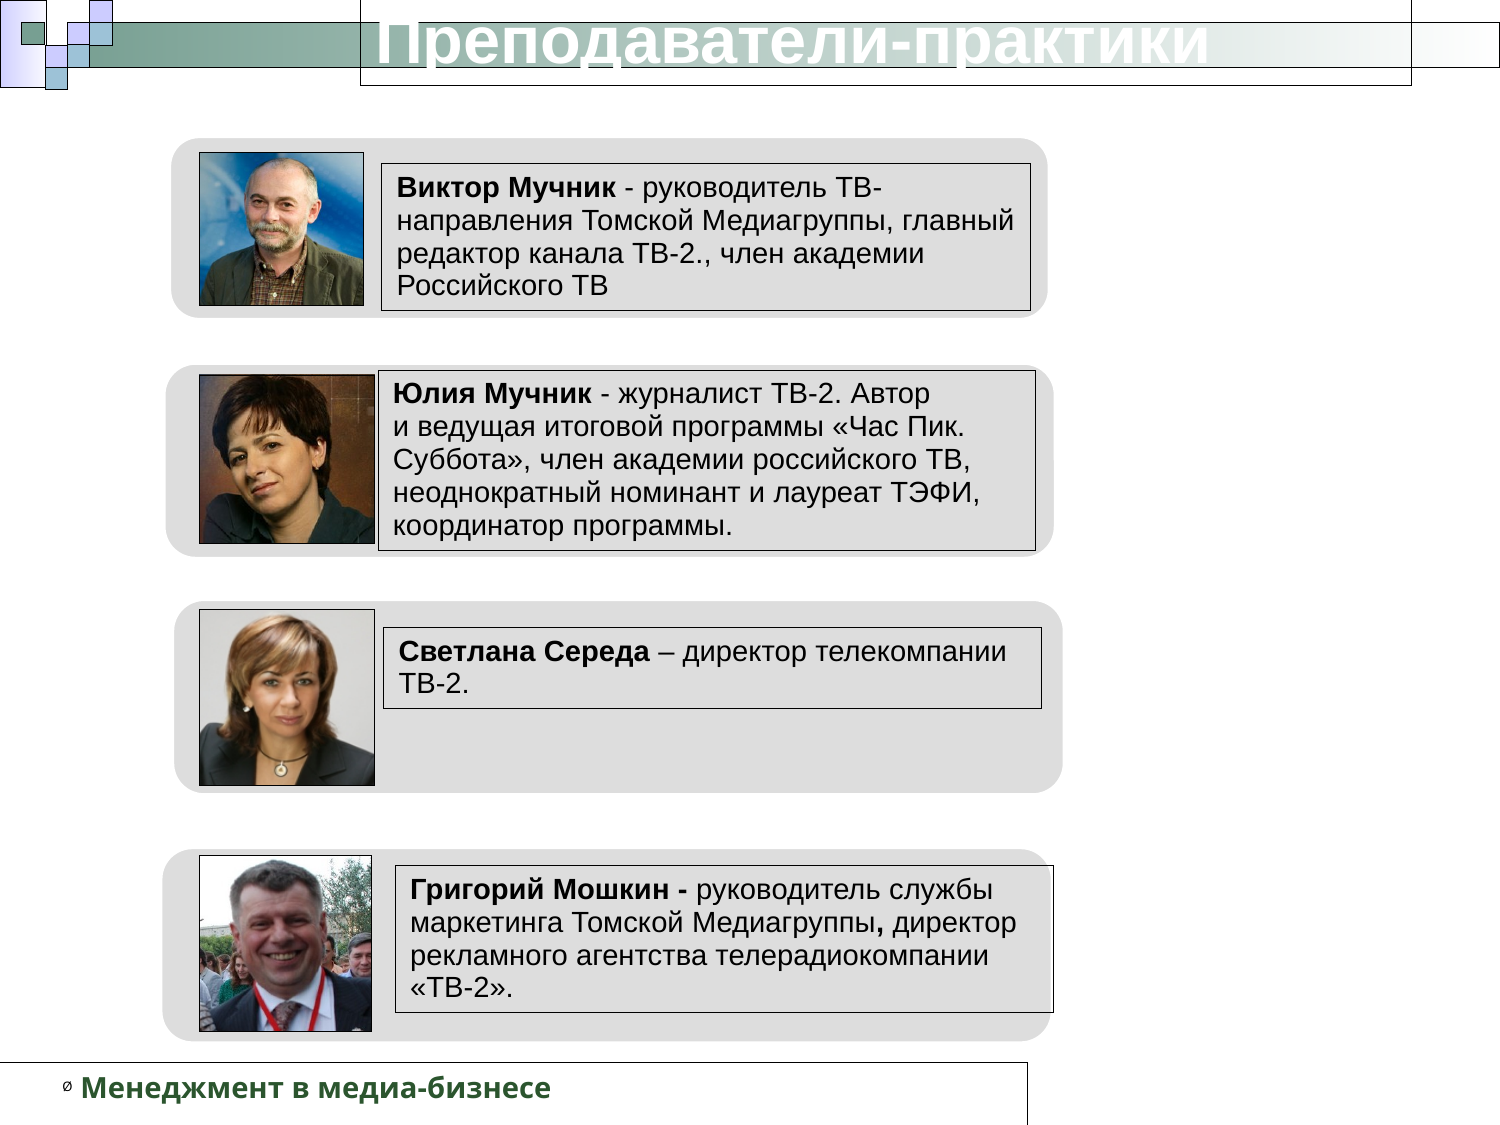

Преподаватели-практики
Виктор Мучник - руководитель ТВ-направления Томской Медиагруппы, главный редактор канала ТВ-2., член академии Российского ТВ
Юлия Мучник - журналист ТВ-2. Автор и ведущая итоговой программы «Час Пик. Суббота», член академии российского ТВ, неоднократный номинант и лауреат ТЭФИ, координатор программы.
Светлана Середа – директор телекомпании ТВ-2.
Григорий Мошкин - руководитель службы маркетинга Томской Медиагруппы, директор рекламного агентства телерадиокомпании «ТВ-2».
 Менеджмент в медиа-бизнесе